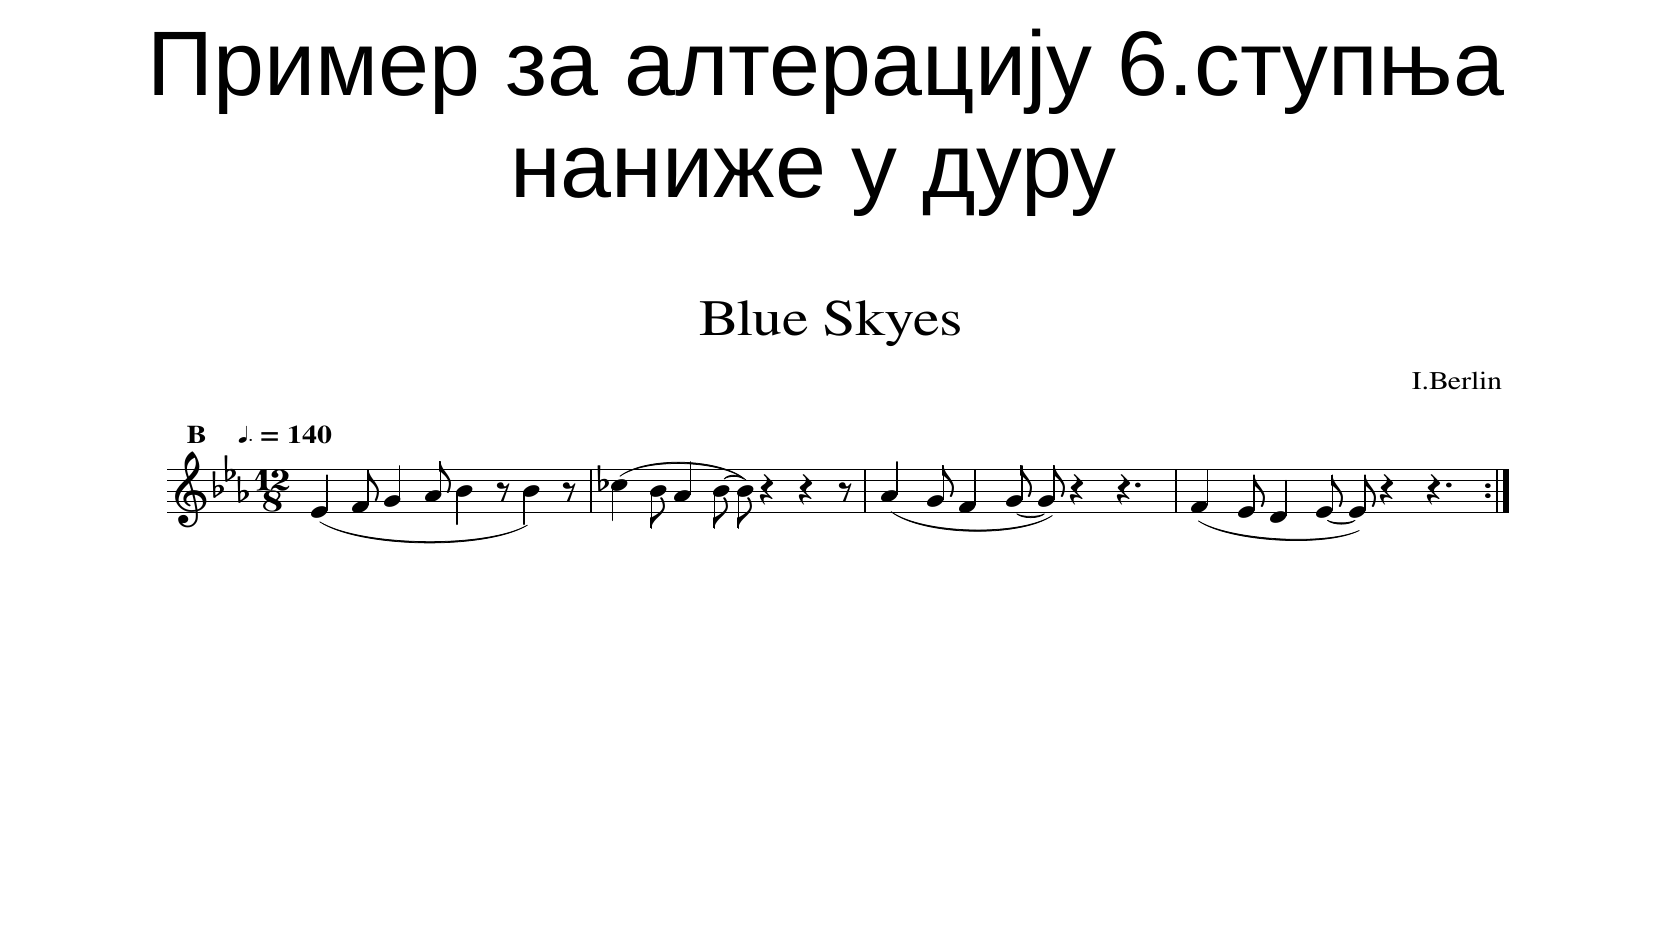

# Пример за алтерацију 6.ступња наниже у дуру